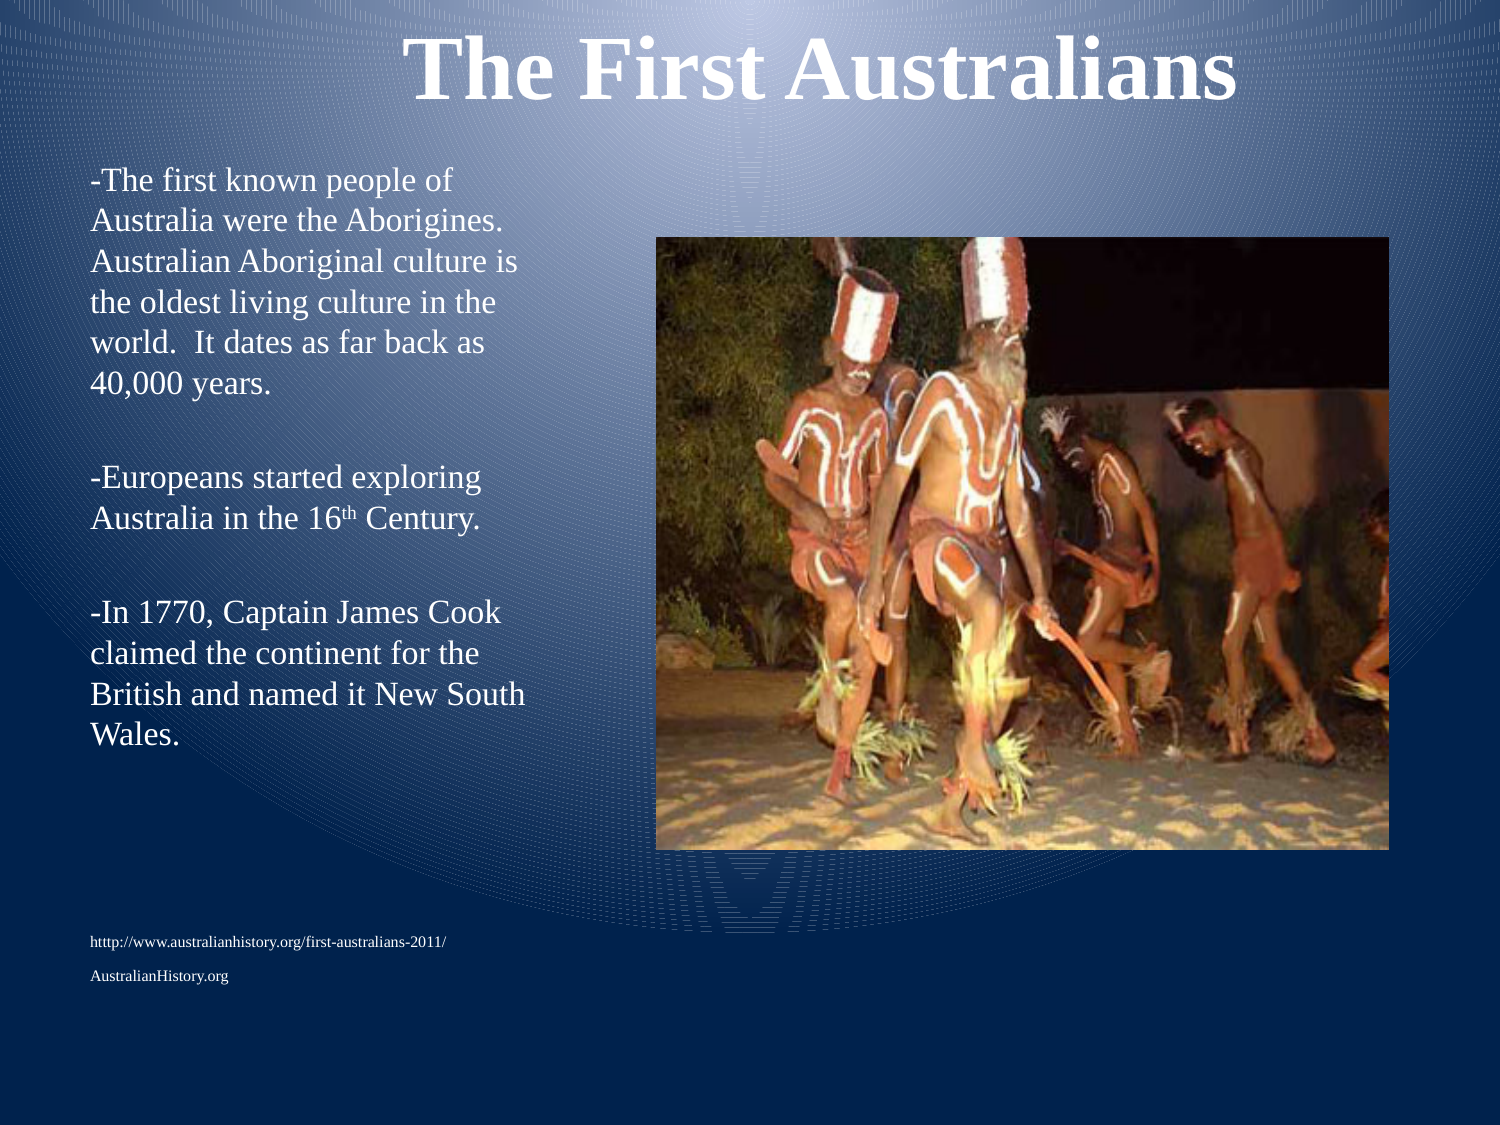

# The First Australians
-The first known people of Australia were the Aborigines. Australian Aboriginal culture is the oldest living culture in the world. It dates as far back as 40,000 years.
-Europeans started exploring Australia in the 16th Century.
-In 1770, Captain James Cook claimed the continent for the British and named it New South Wales.
htttp://www.australianhistory.org/first-australians-2011/AustralianHistory.org